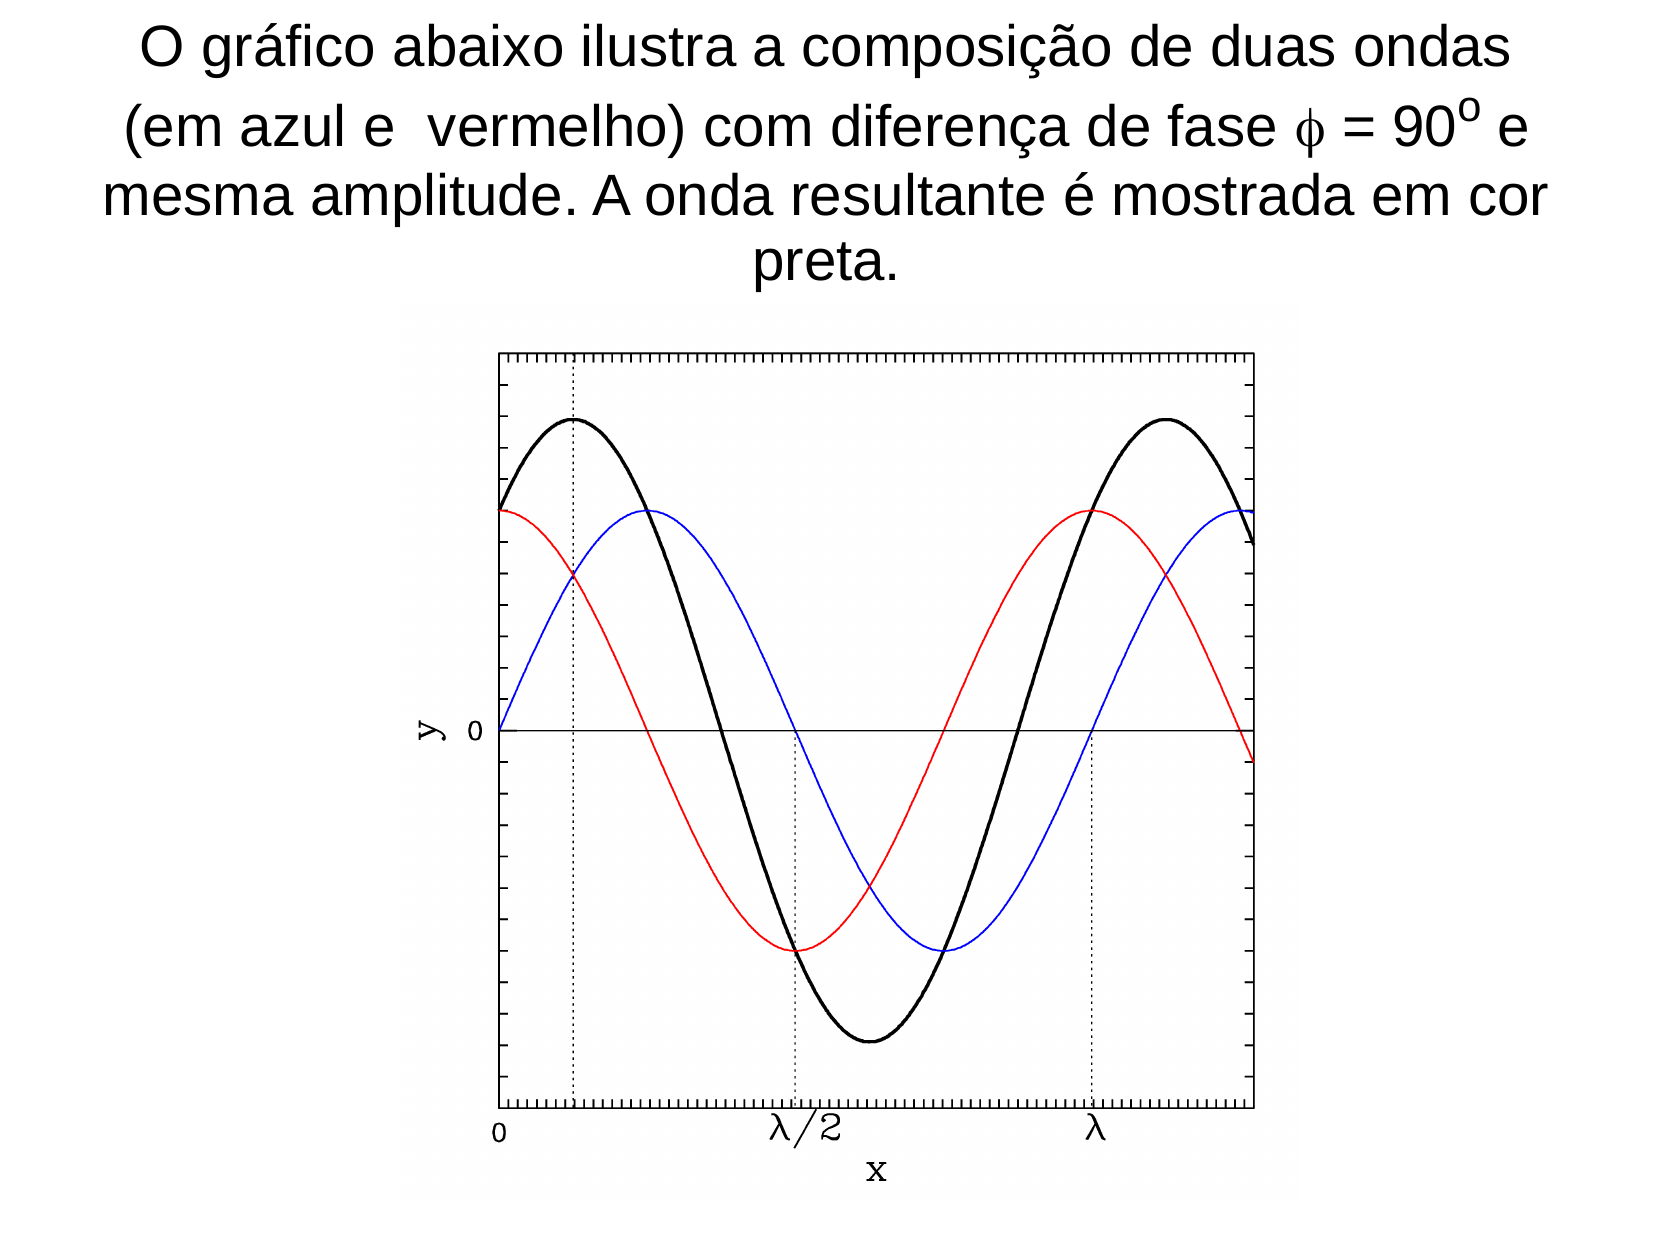

# O gráfico abaixo ilustra a composição de duas ondas (em azul e vermelho) com diferença de fase f = 90o e mesma amplitude. A onda resultante é mostrada em cor preta.